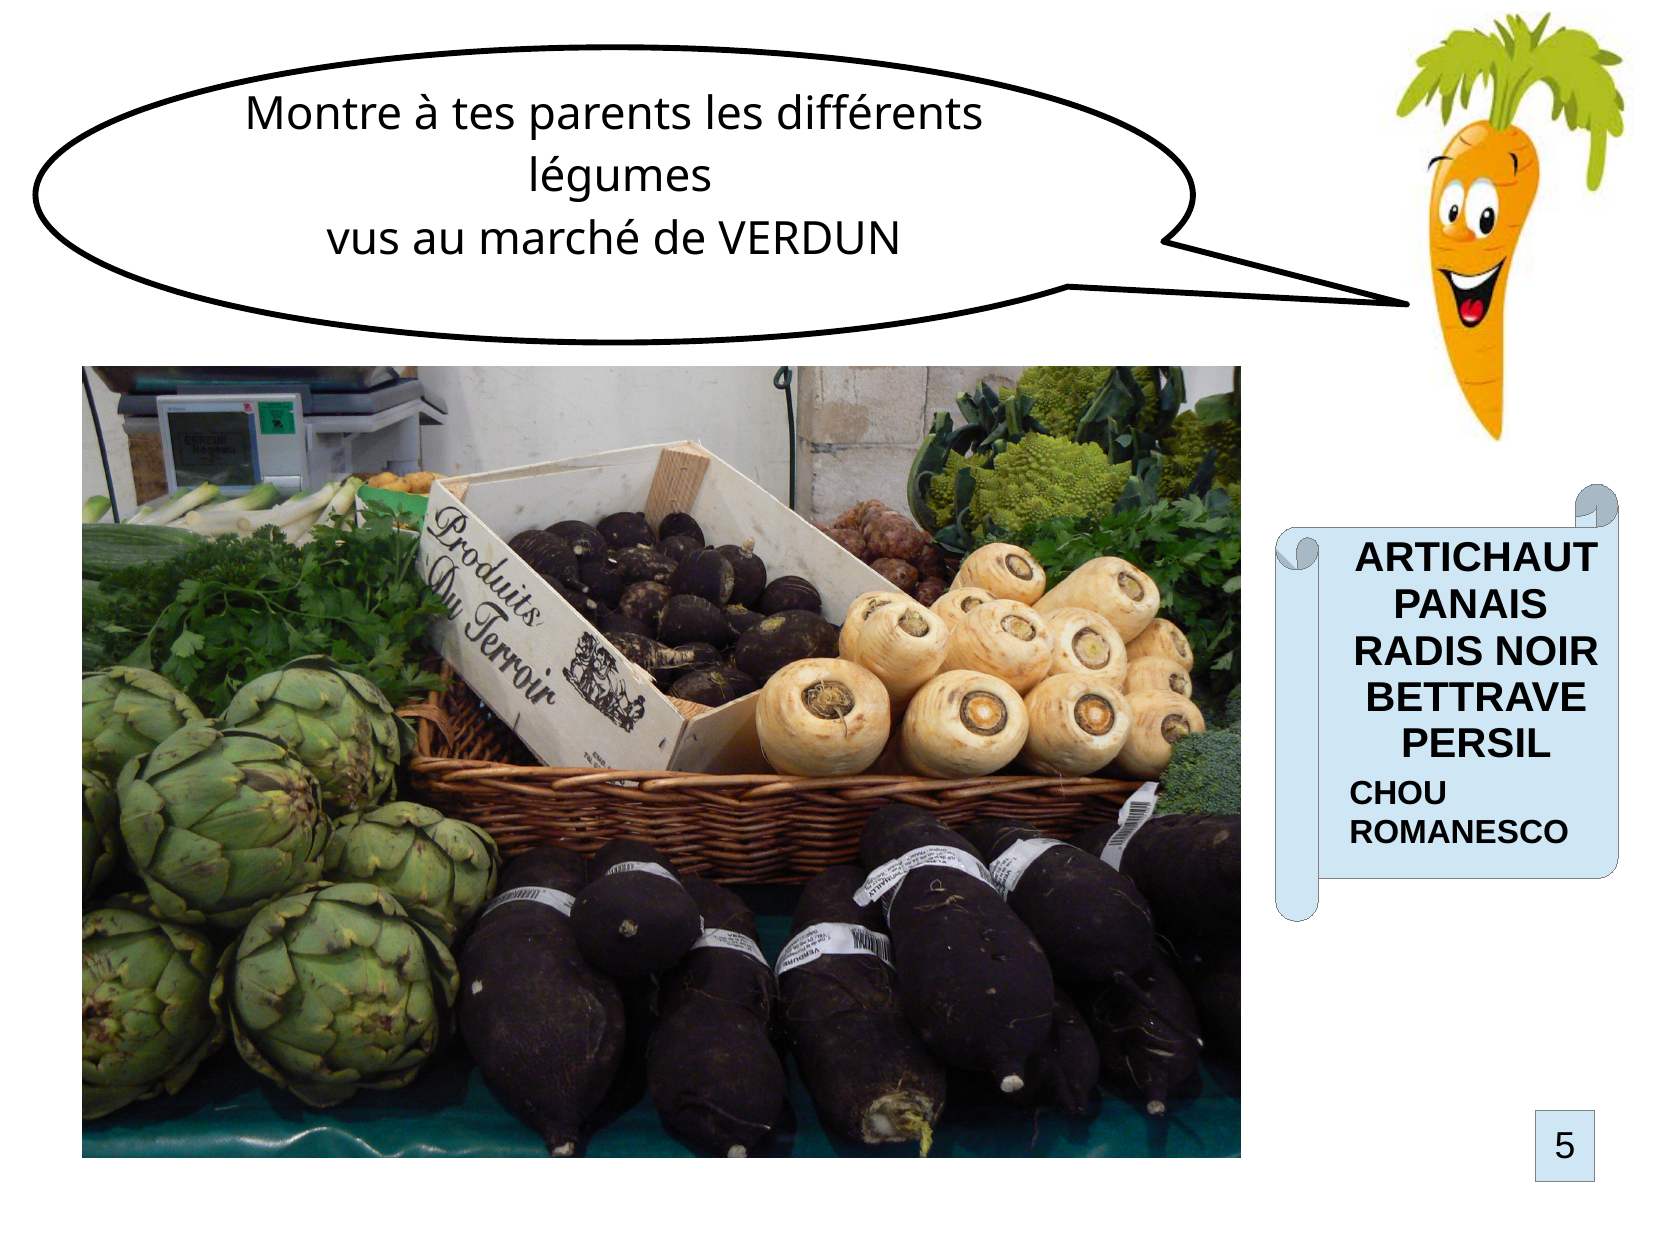

Montre à tes parents les différents
 légumes
vus au marché de VERDUN
ARTICHAUT PANAIS RADIS NOIR BETTRAVE PERSIL
CHOU ROMANESCO
5